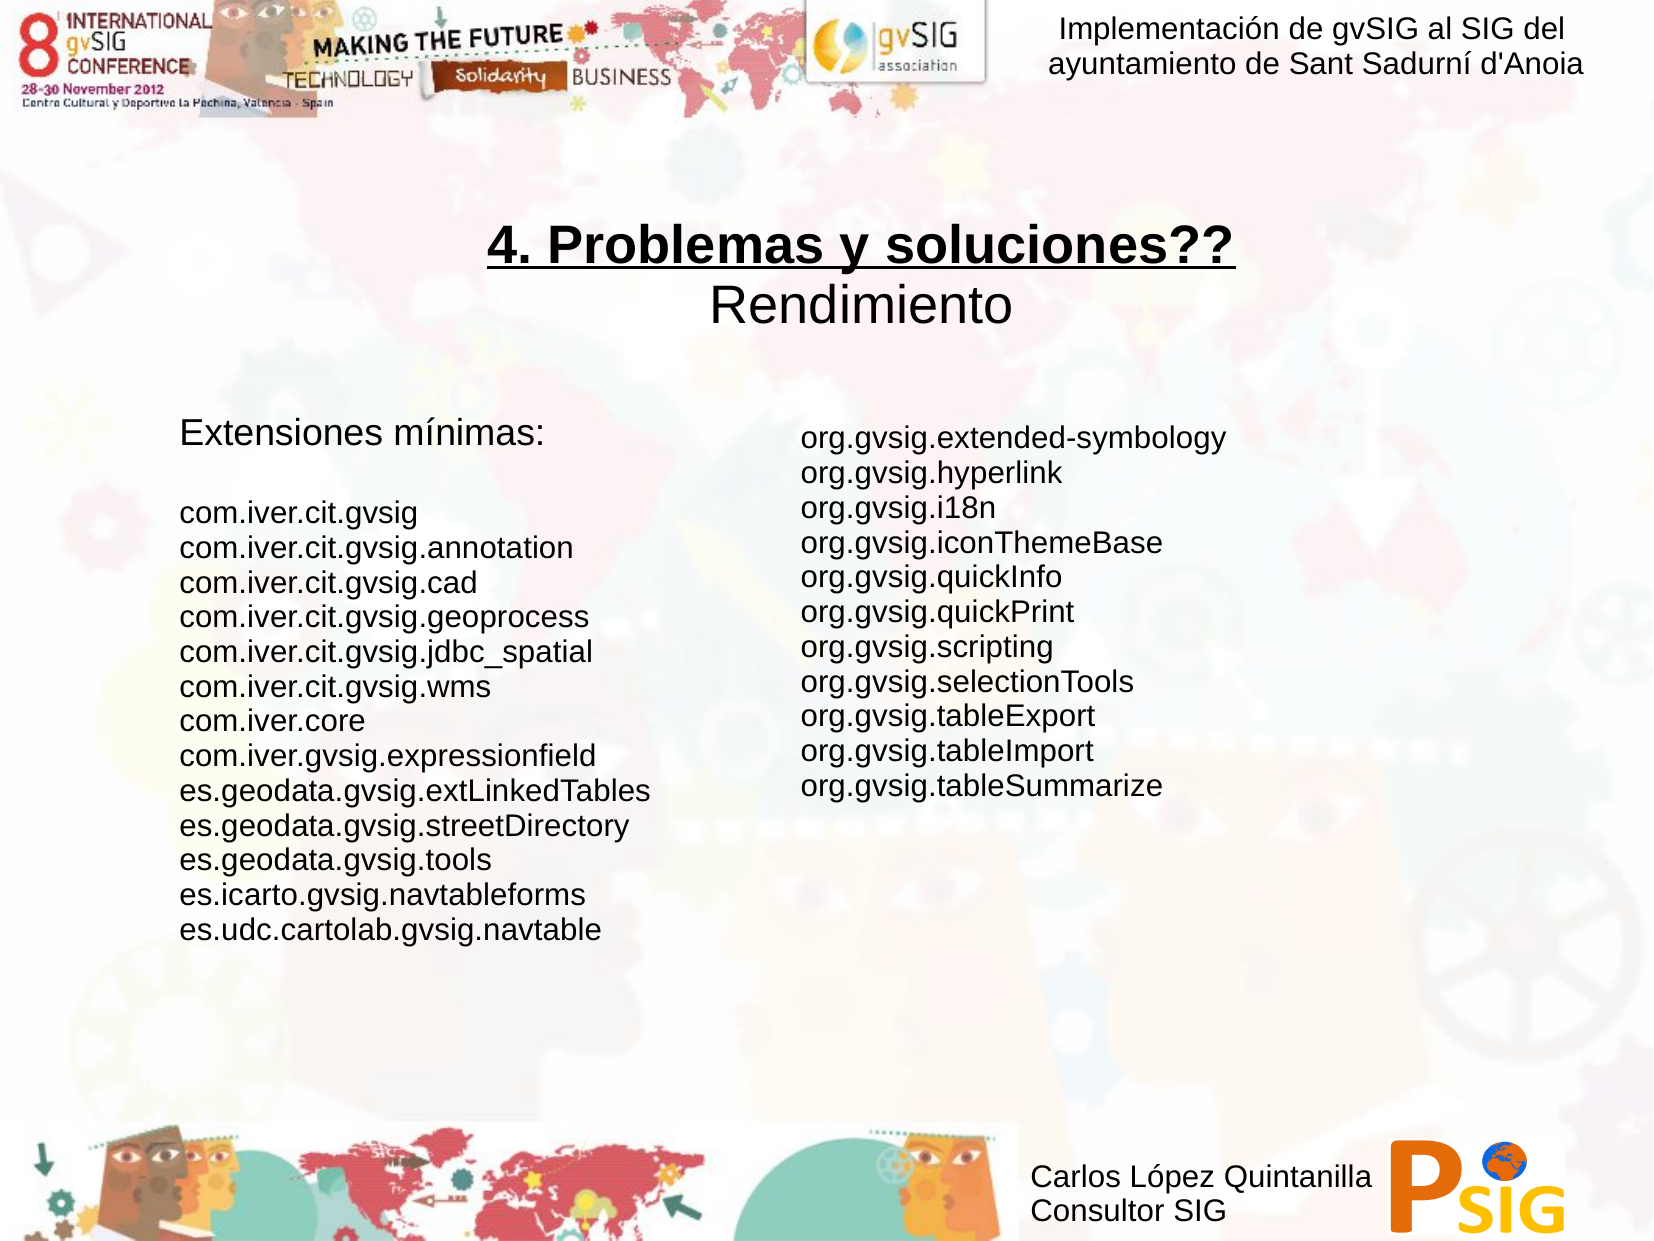

4. Problemas y soluciones??
Rendimiento
Extensiones mínimas:
com.iver.cit.gvsig
com.iver.cit.gvsig.annotation
com.iver.cit.gvsig.cad
com.iver.cit.gvsig.geoprocess
com.iver.cit.gvsig.jdbc_spatial
com.iver.cit.gvsig.wms
com.iver.core
com.iver.gvsig.expressionfield
es.geodata.gvsig.extLinkedTables
es.geodata.gvsig.streetDirectory
es.geodata.gvsig.tools
es.icarto.gvsig.navtableforms
es.udc.cartolab.gvsig.navtable
org.gvsig.extended-symbology
org.gvsig.hyperlink
org.gvsig.i18n
org.gvsig.iconThemeBase
org.gvsig.quickInfo
org.gvsig.quickPrint
org.gvsig.scripting
org.gvsig.selectionTools
org.gvsig.tableExport
org.gvsig.tableImport
org.gvsig.tableSummarize